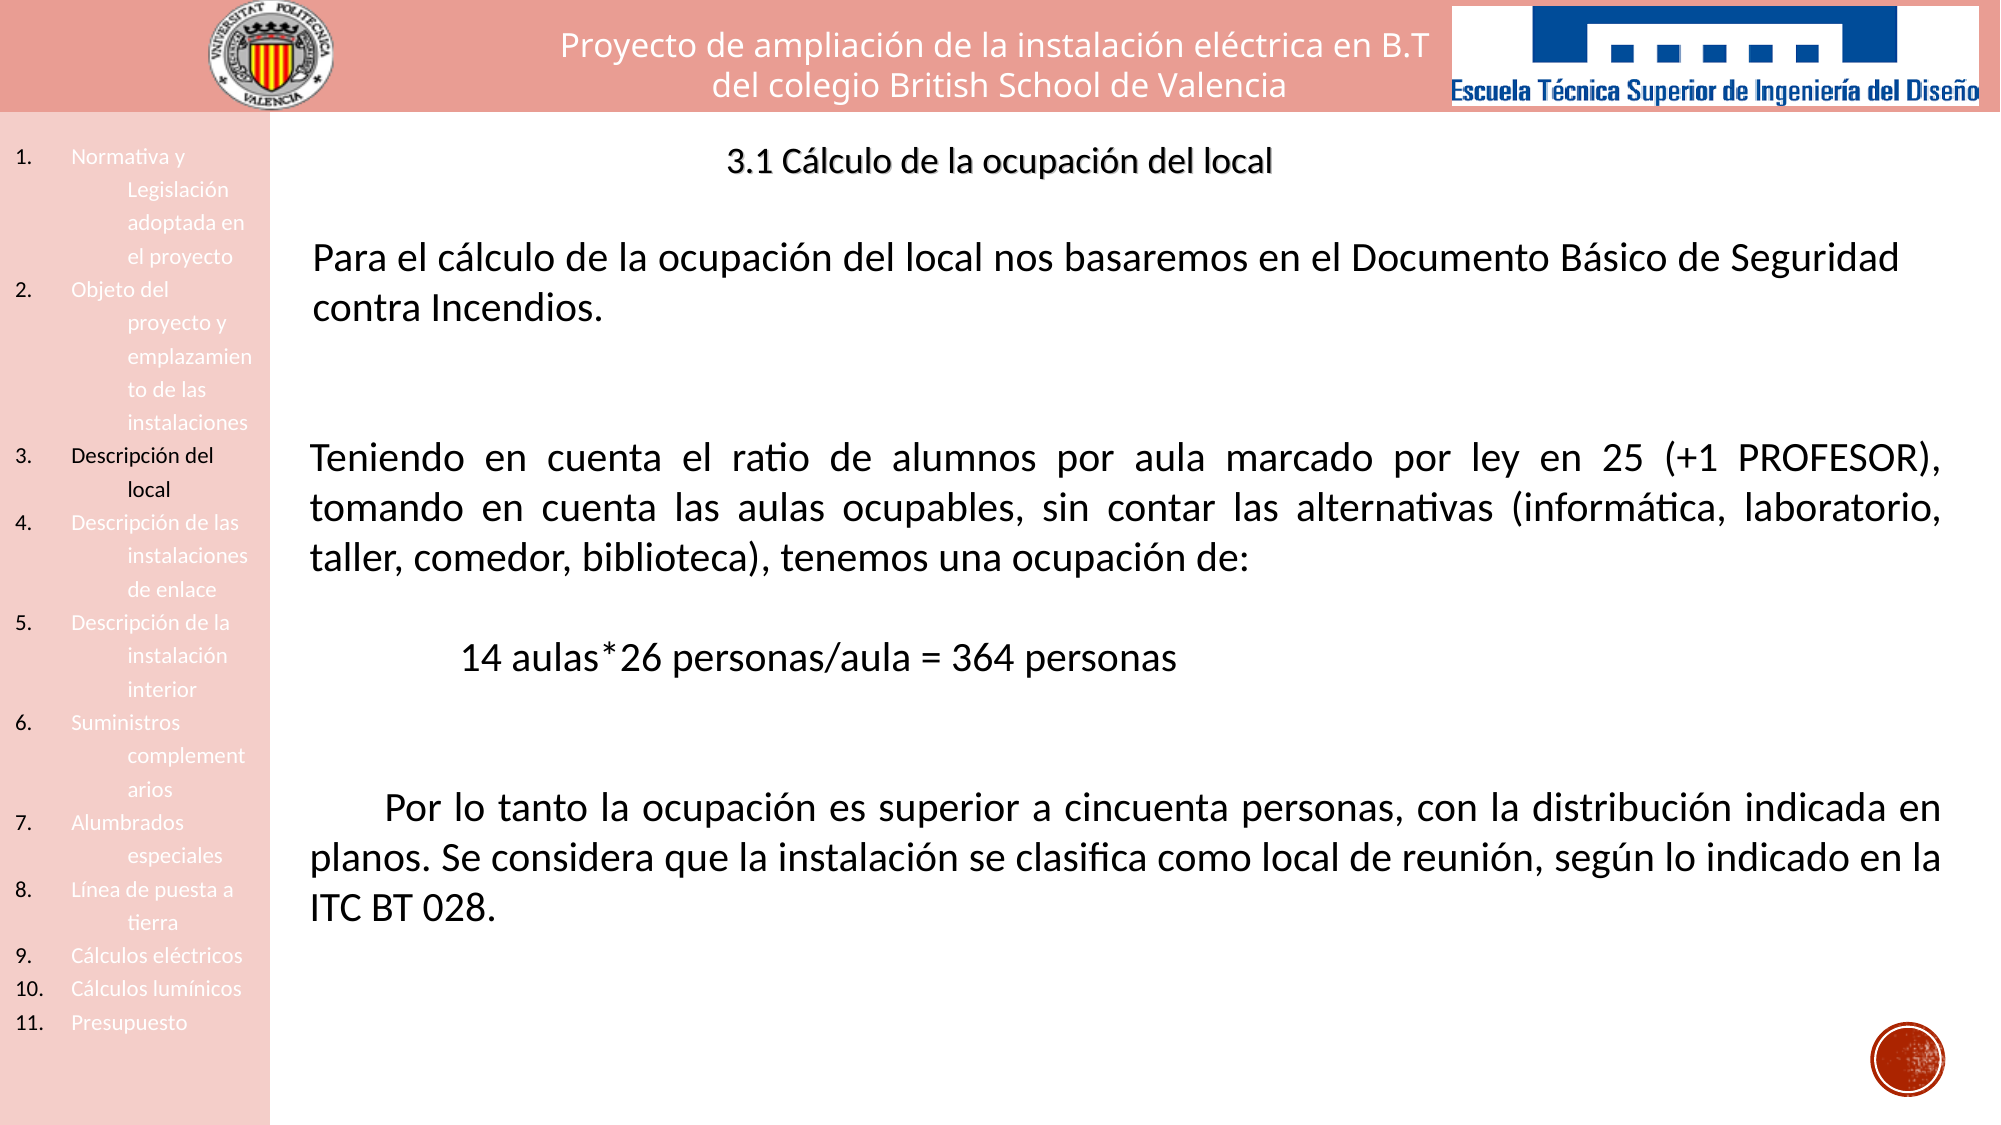

Proyecto de ampliación de la instalación eléctrica en B.T
del colegio British School de Valencia
Normativa y Legislación adoptada en el proyecto
Objeto del proyecto y emplazamiento de las instalaciones
Descripción del local
Descripción de las instalaciones de enlace
Descripción de la instalación interior
Suministros complementarios
Alumbrados especiales
Línea de puesta a tierra
Cálculos eléctricos
Cálculos lumínicos
Presupuesto
3.1 Cálculo de la ocupación del local
Para el cálculo de la ocupación del local nos basaremos en el Documento Básico de Seguridad contra Incendios.
Teniendo en cuenta el ratio de alumnos por aula marcado por ley en 25 (+1 PROFESOR), tomando en cuenta las aulas ocupables, sin contar las alternativas (informática, laboratorio, taller, comedor, biblioteca), tenemos una ocupación de:
		14 aulas*26 personas/aula = 364 personas
	Por lo tanto la ocupación es superior a cincuenta personas, con la distribución indicada en planos. Se considera que la instalación se clasifica como local de reunión, según lo indicado en la ITC BT 028.